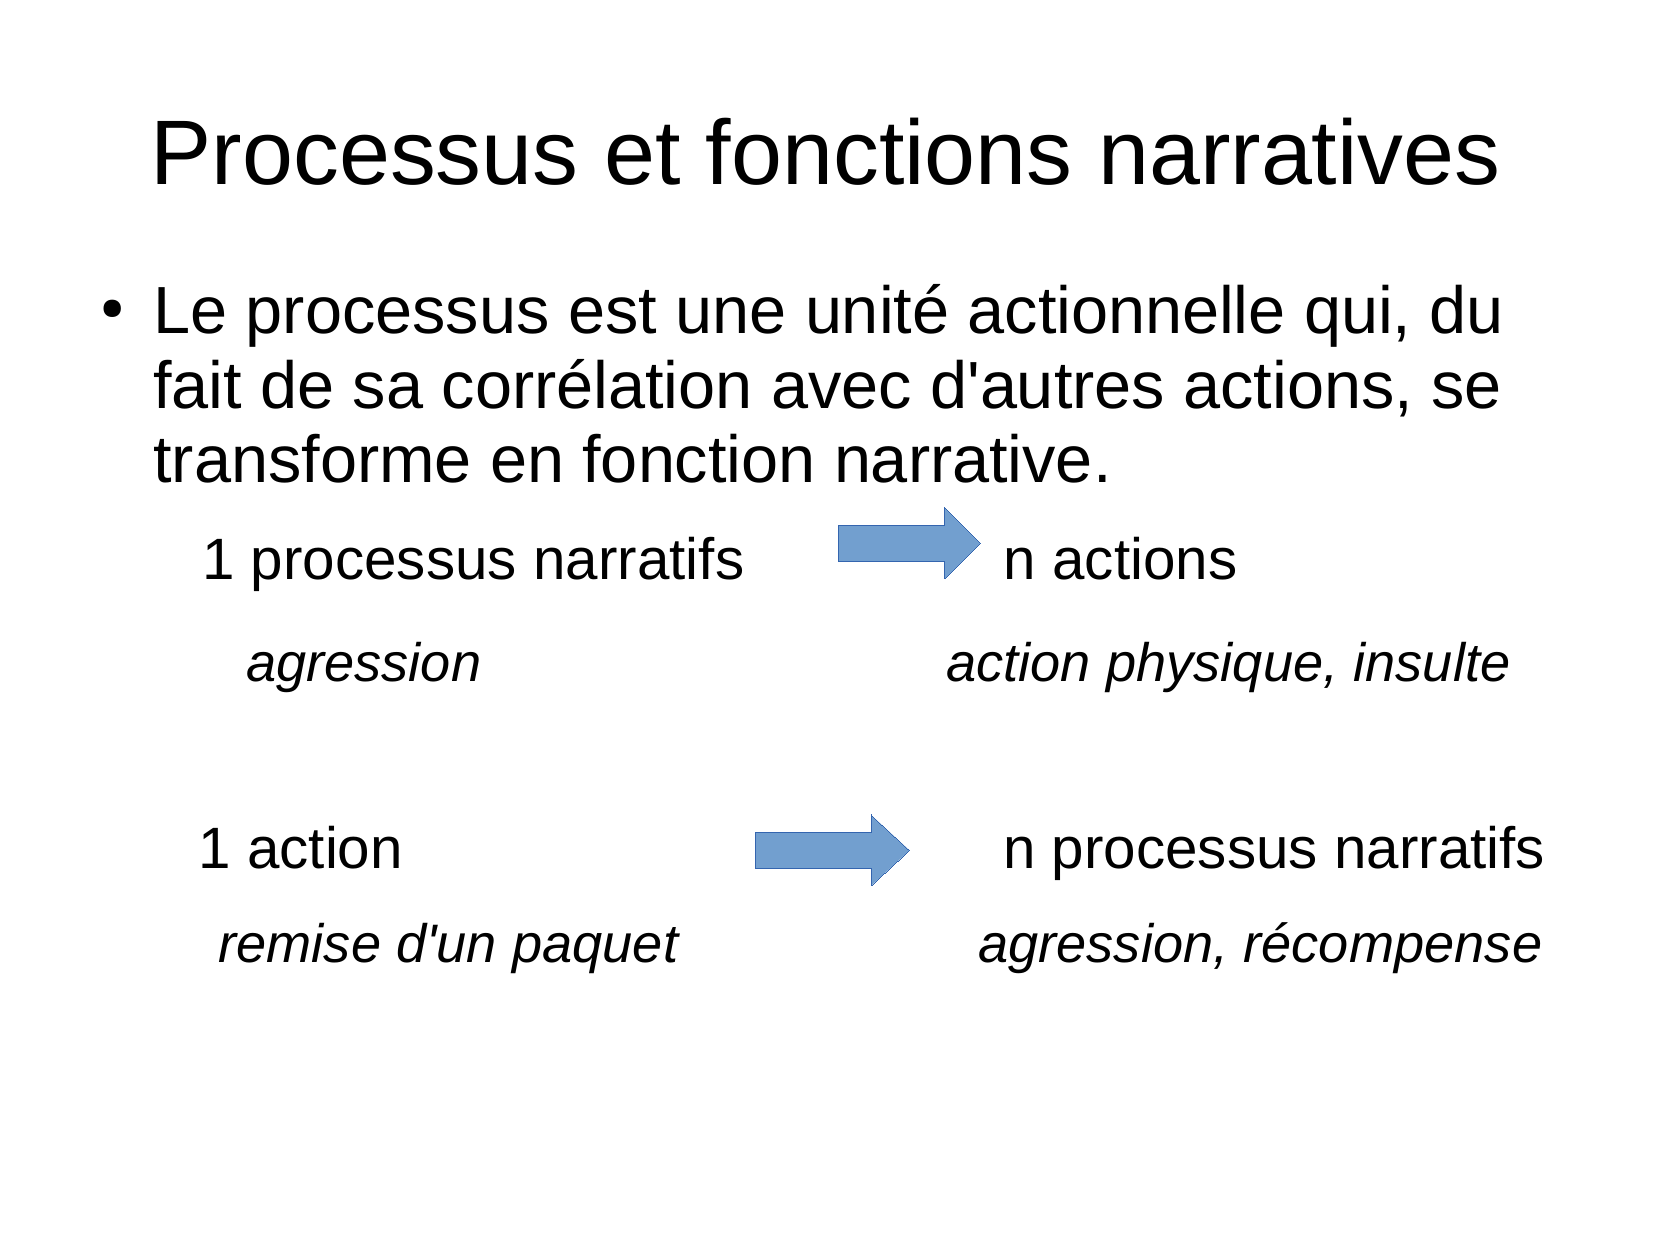

# Processus et fonctions narratives
Le processus est une unité actionnelle qui, du fait de sa corrélation avec d'autres actions, se transforme en fonction narrative.
 1 processus narratifs n actions
 agression action physique, insulte
 1 action n processus narratifs
 remise d'un paquet agression, récompense